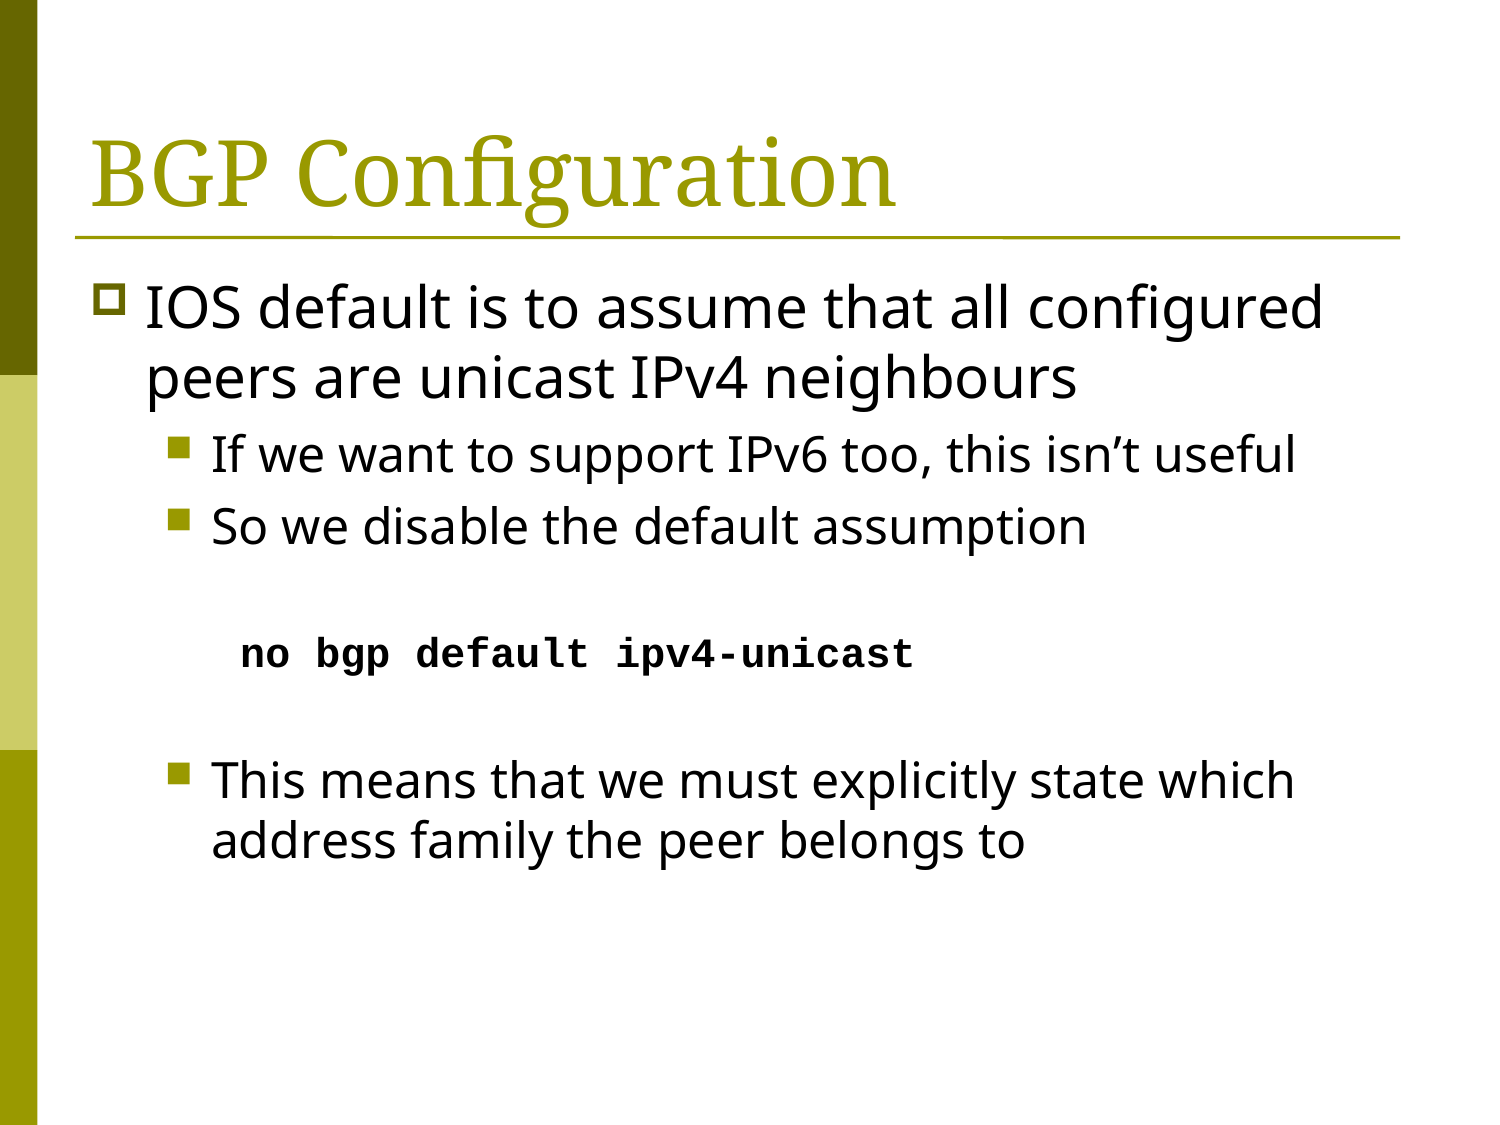

# BGP Configuration
IOS default is to assume that all configured peers are unicast IPv4 neighbours
If we want to support IPv6 too, this isn’t useful
So we disable the default assumption
no bgp default ipv4-unicast
This means that we must explicitly state which address family the peer belongs to